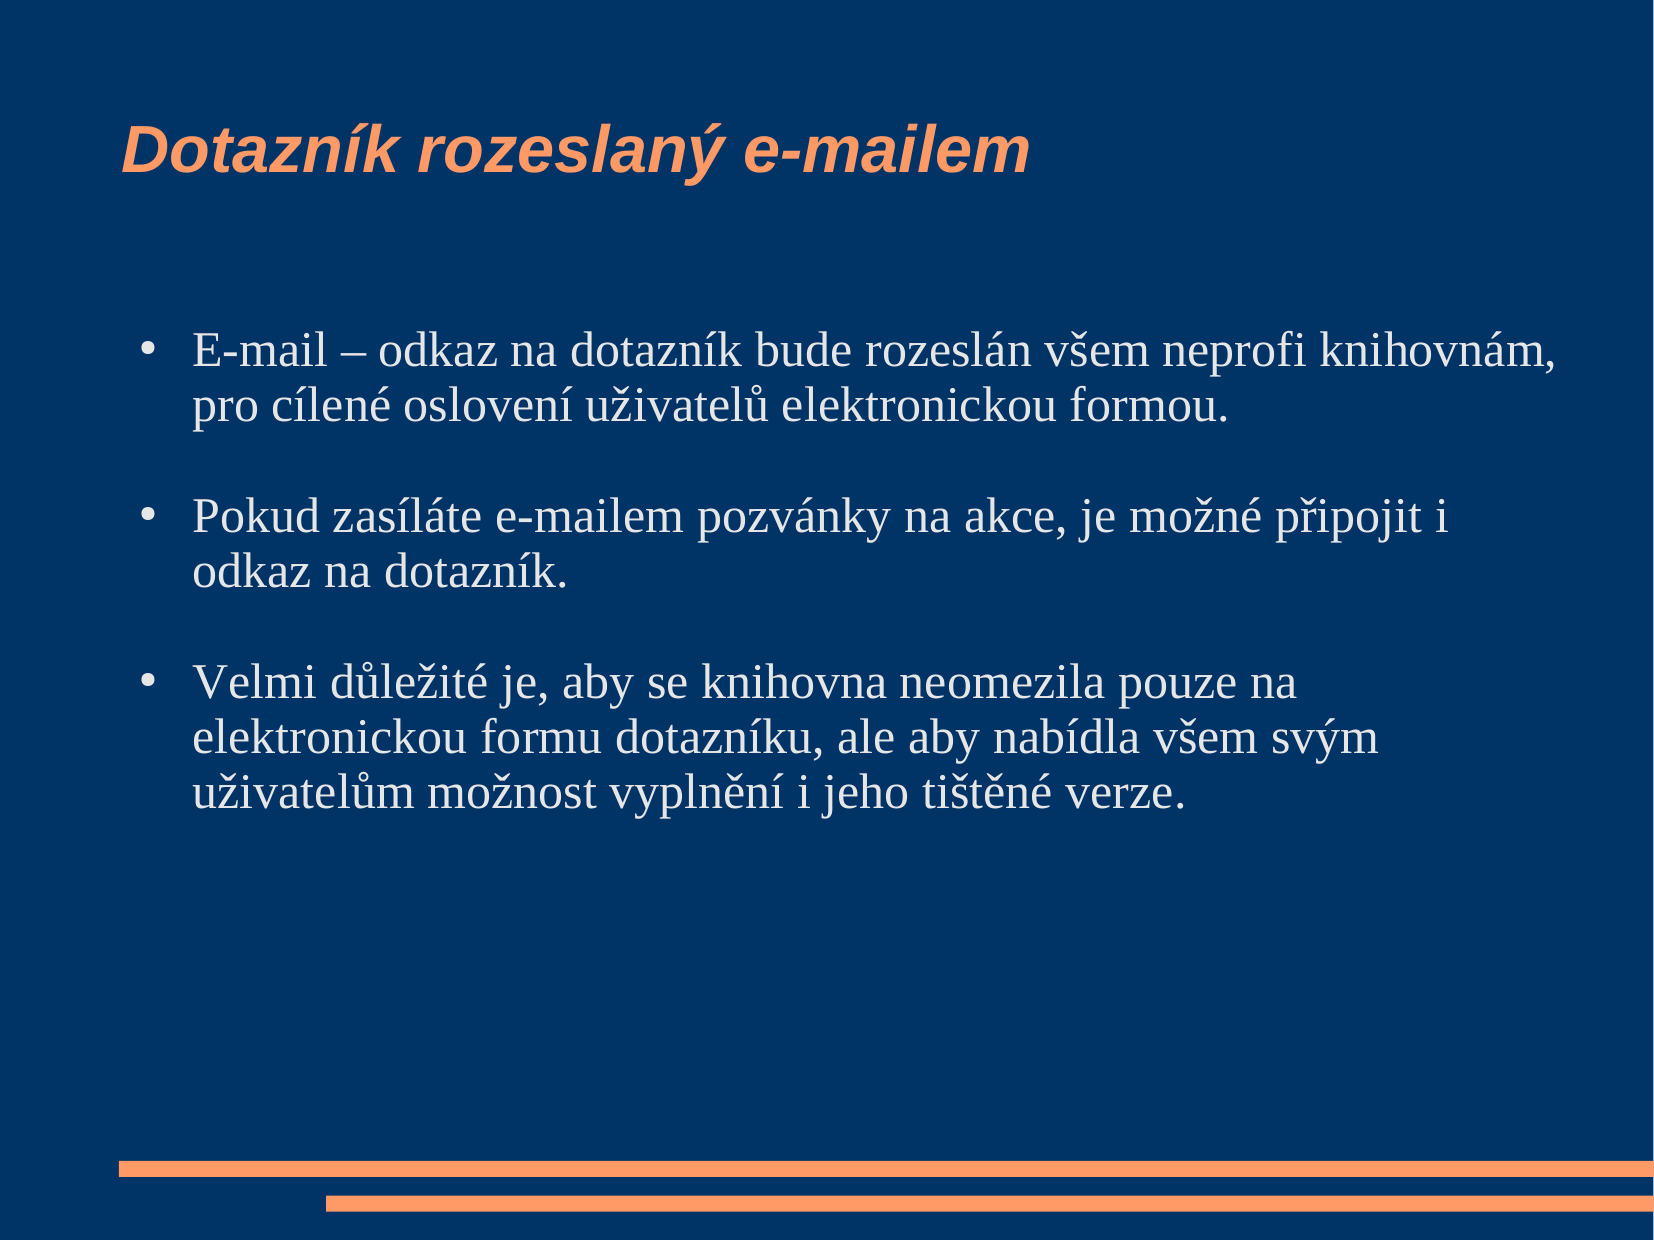

# Dotazník rozeslaný e-mailem
E-mail – odkaz na dotazník bude rozeslán všem neprofi knihovnám, pro cílené oslovení uživatelů elektronickou formou.
Pokud zasíláte e-mailem pozvánky na akce, je možné připojit i odkaz na dotazník.
Velmi důležité je, aby se knihovna neomezila pouze na elektronickou formu dotazníku, ale aby nabídla všem svým uživatelům možnost vyplnění i jeho tištěné verze.